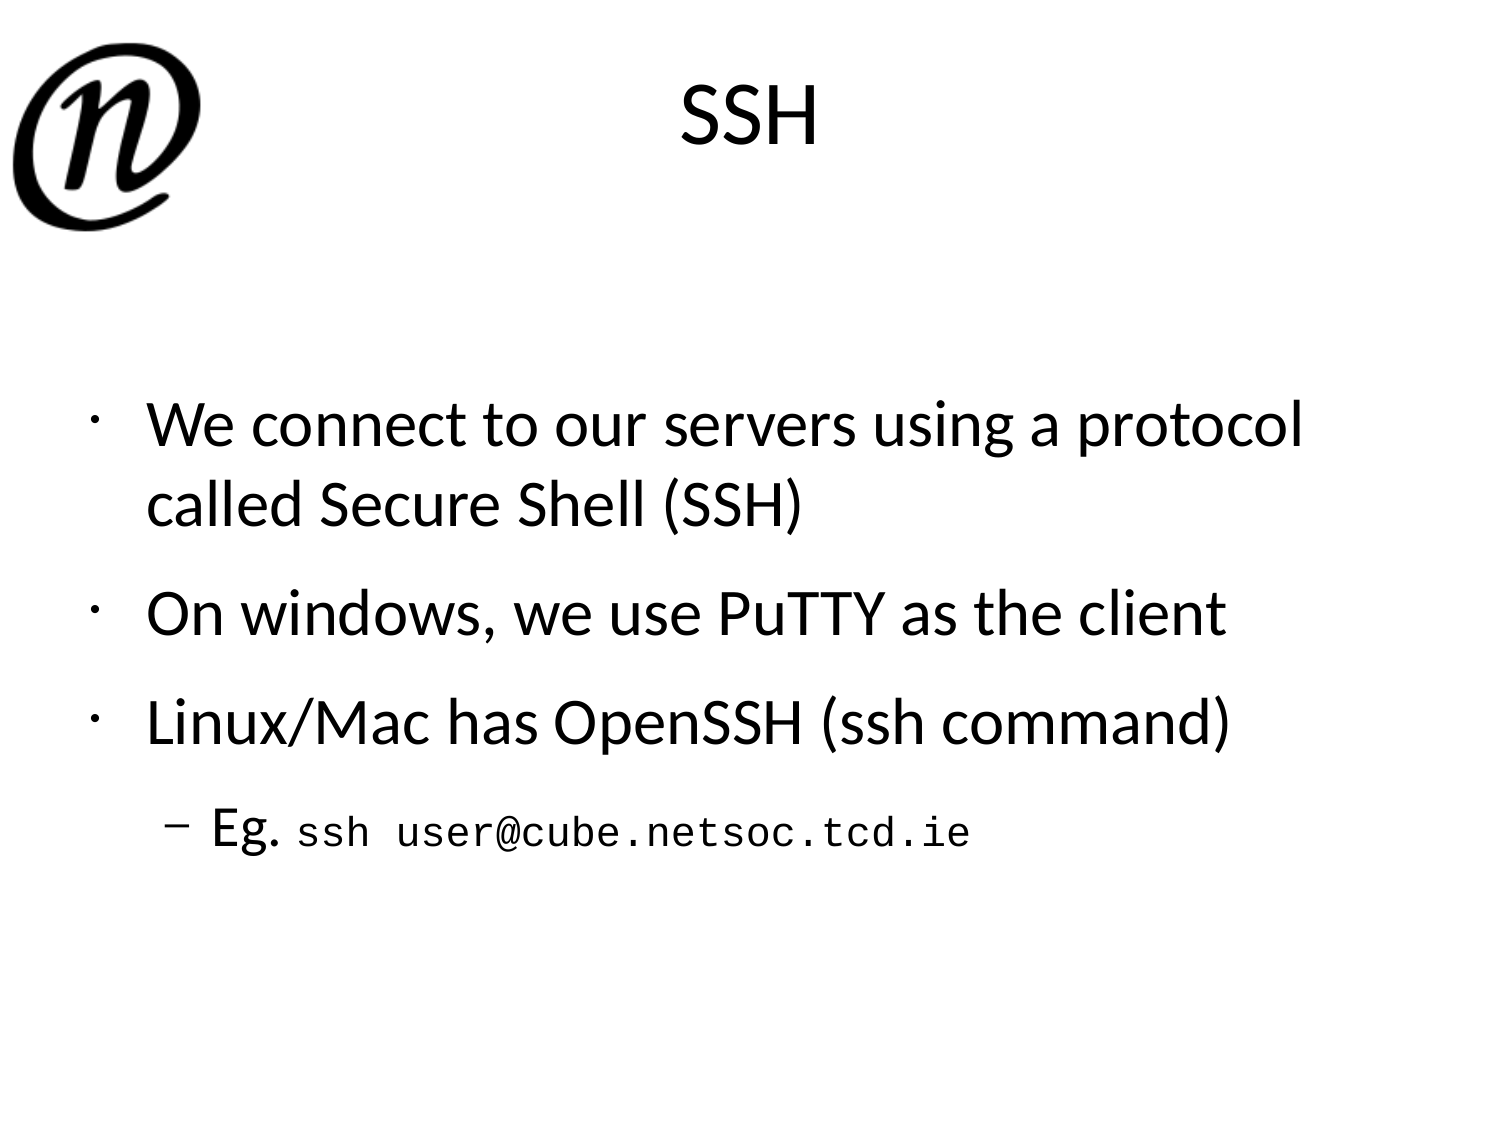

# SSH
We connect to our servers using a protocol called Secure Shell (SSH)
On windows, we use PuTTY as the client
Linux/Mac has OpenSSH (ssh command)
Eg. ssh user@cube.netsoc.tcd.ie